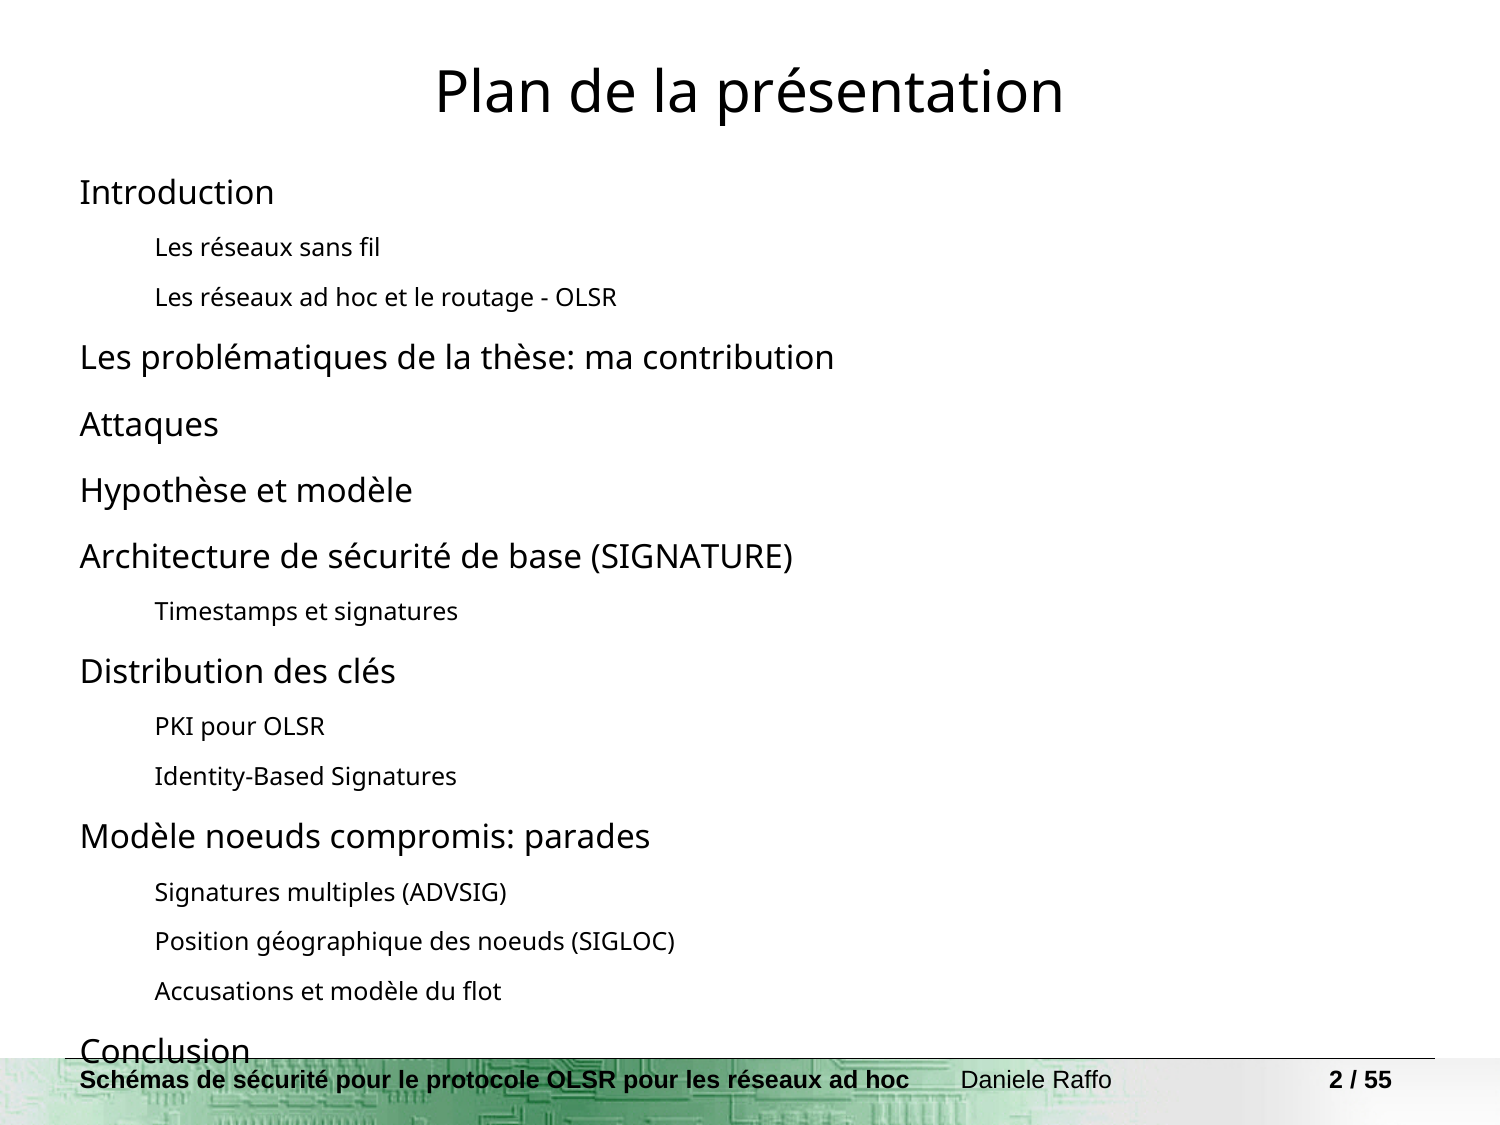

Plan de la présentation
Introduction
Les réseaux sans fil
Les réseaux ad hoc et le routage - OLSR
Les problématiques de la thèse: ma contribution
Attaques
Hypothèse et modèle
Architecture de sécurité de base (SIGNATURE)
Timestamps et signatures
Distribution des clés
PKI pour OLSR
Identity-Based Signatures
Modèle noeuds compromis: parades
Signatures multiples (ADVSIG)
Position géographique des noeuds (SIGLOC)
Accusations et modèle du flot
Conclusion
2
Schémas de sécurité pour le protocole OLSR pour les réseaux ad hoc Daniele Raffo